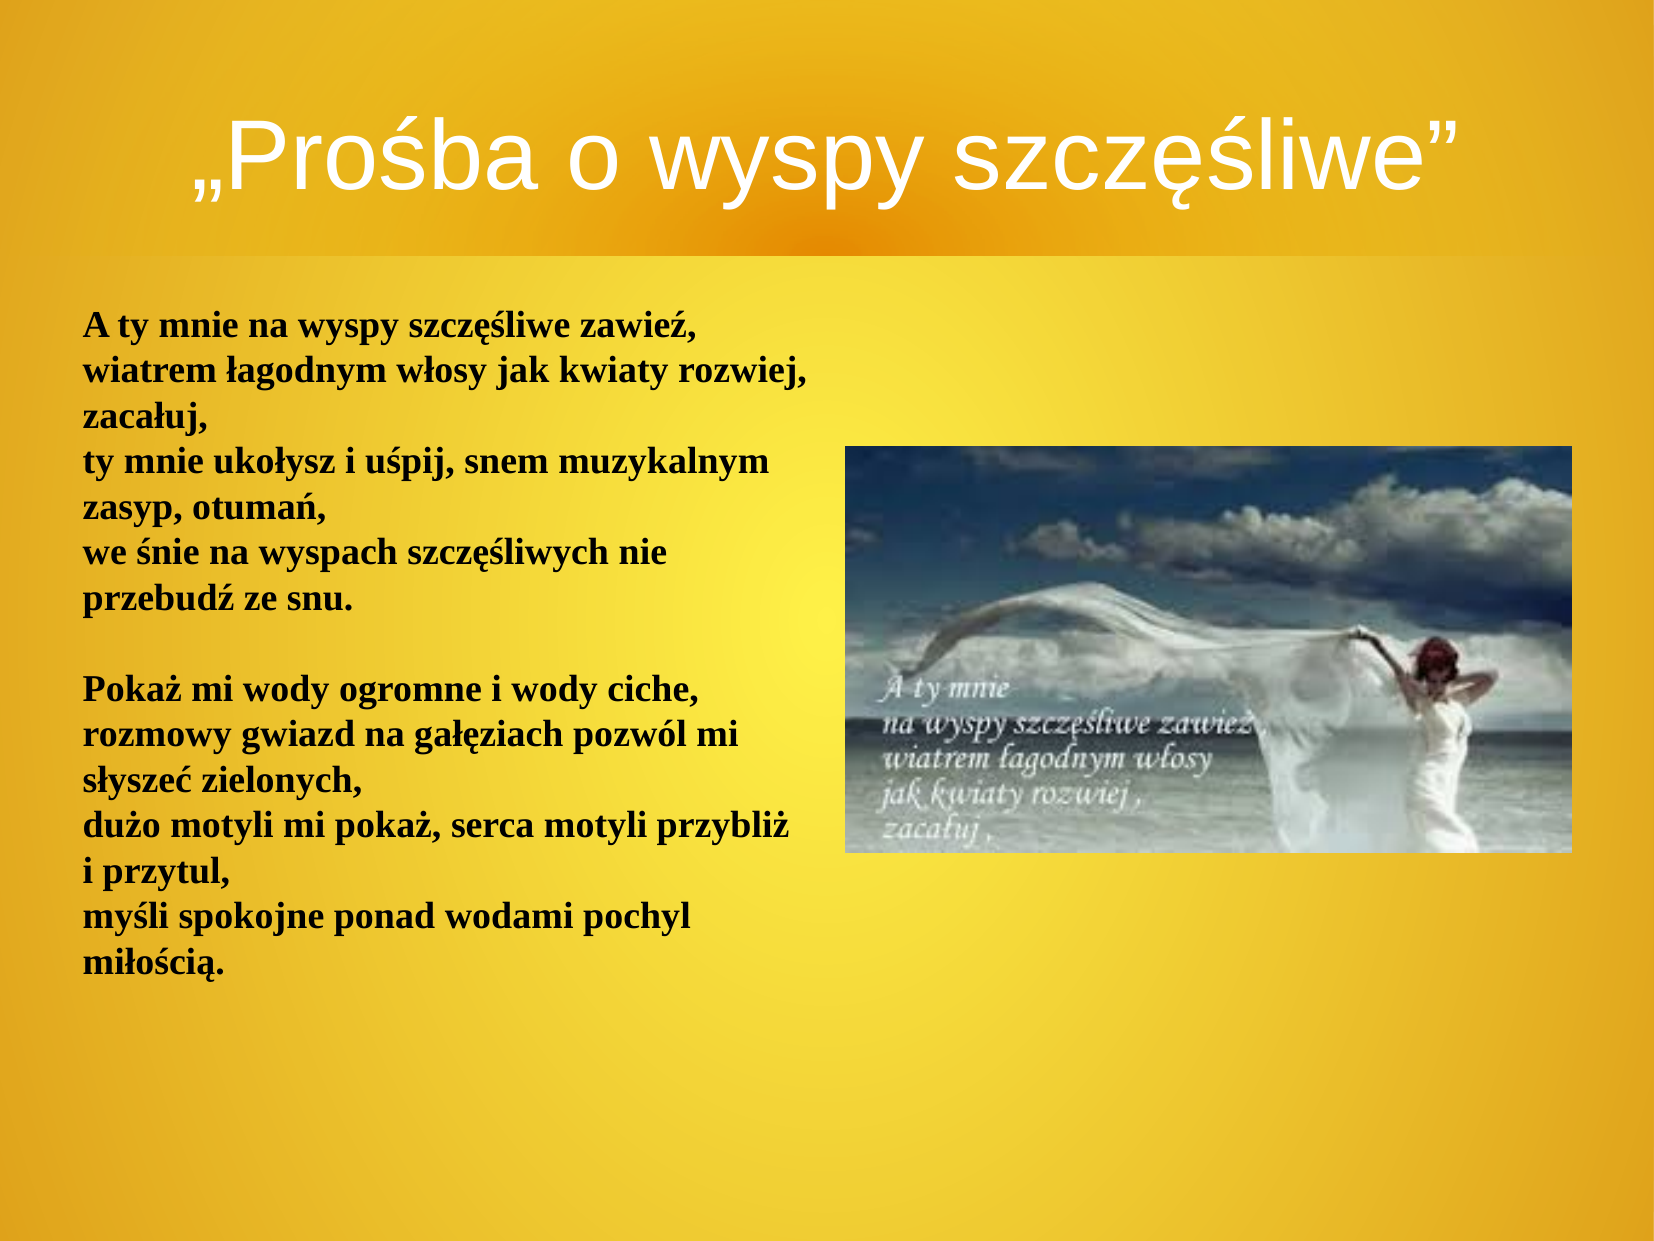

# „Prośba o wyspy szczęśliwe”
A ty mnie na wyspy szczęśliwe zawieź, 
wiatrem łagodnym włosy jak kwiaty rozwiej, zacałuj, 
ty mnie ukołysz i uśpij, snem muzykalnym zasyp, otumań, 
we śnie na wyspach szczęśliwych nie przebudź ze snu. 
Pokaż mi wody ogromne i wody ciche, 
rozmowy gwiazd na gałęziach pozwól mi słyszeć zielonych, 
dużo motyli mi pokaż, serca motyli przybliż i przytul, 
myśli spokojne ponad wodami pochyl miłością.